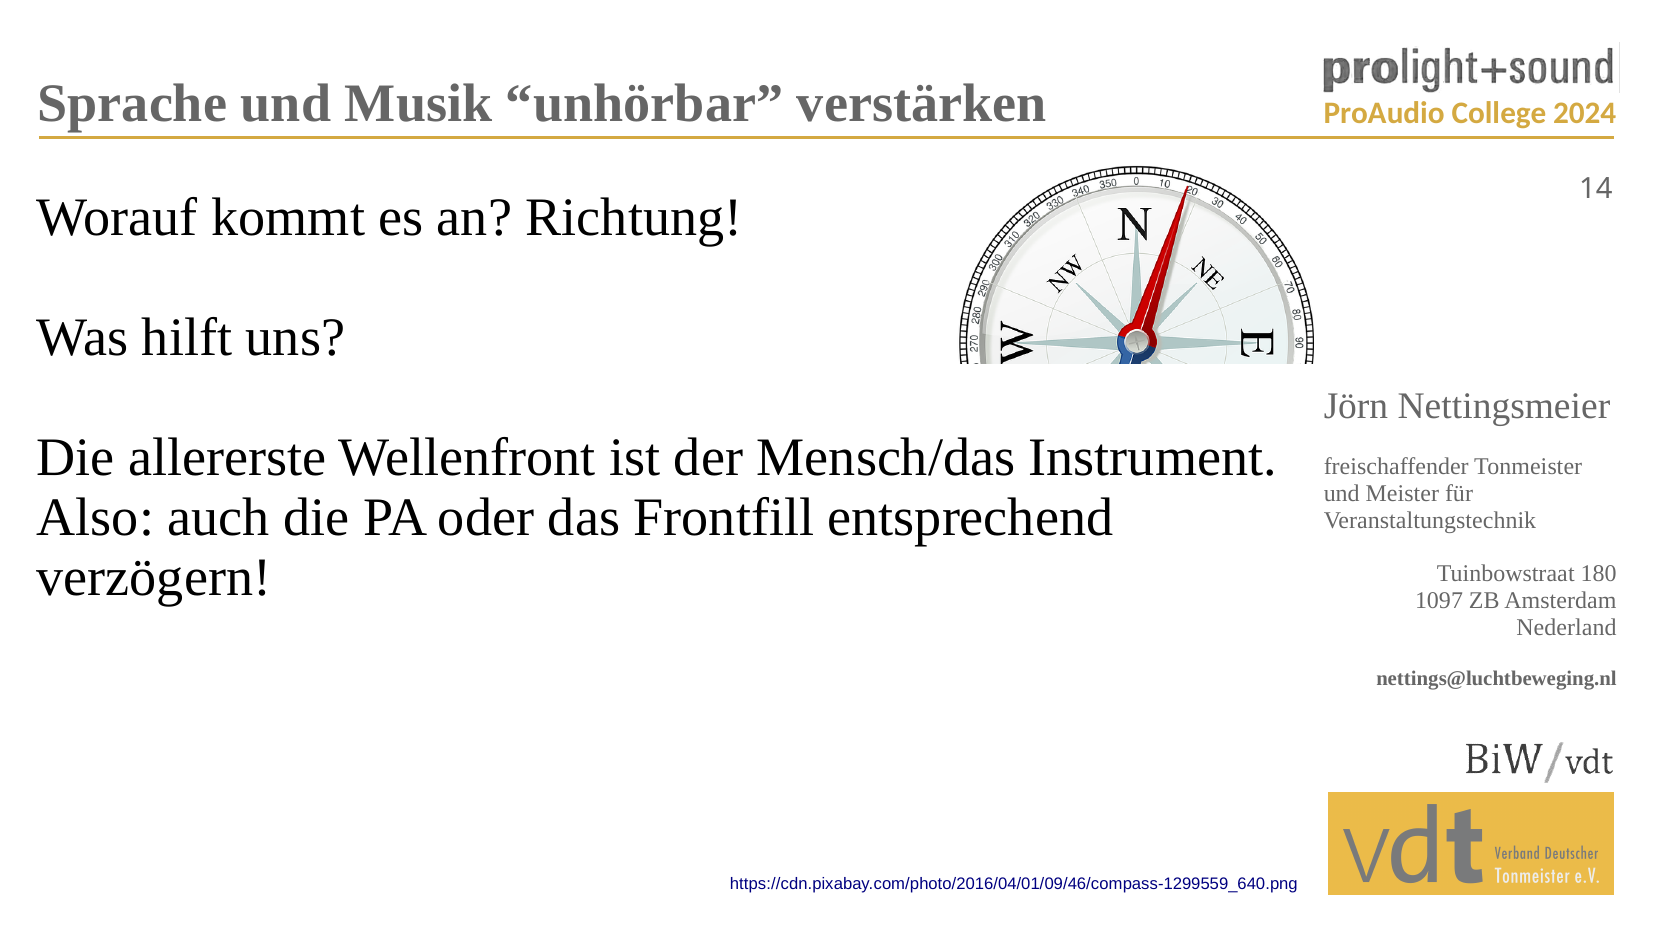

Sprache und Musik “unhörbar” verstärken
14
# Worauf kommt es an? Richtung!
Was hilft uns?
Die allererste Wellenfront ist der Mensch/das Instrument.
Also: auch die PA oder das Frontfill entsprechend verzögern!
https://cdn.pixabay.com/photo/2016/04/01/09/46/compass-1299559_640.png